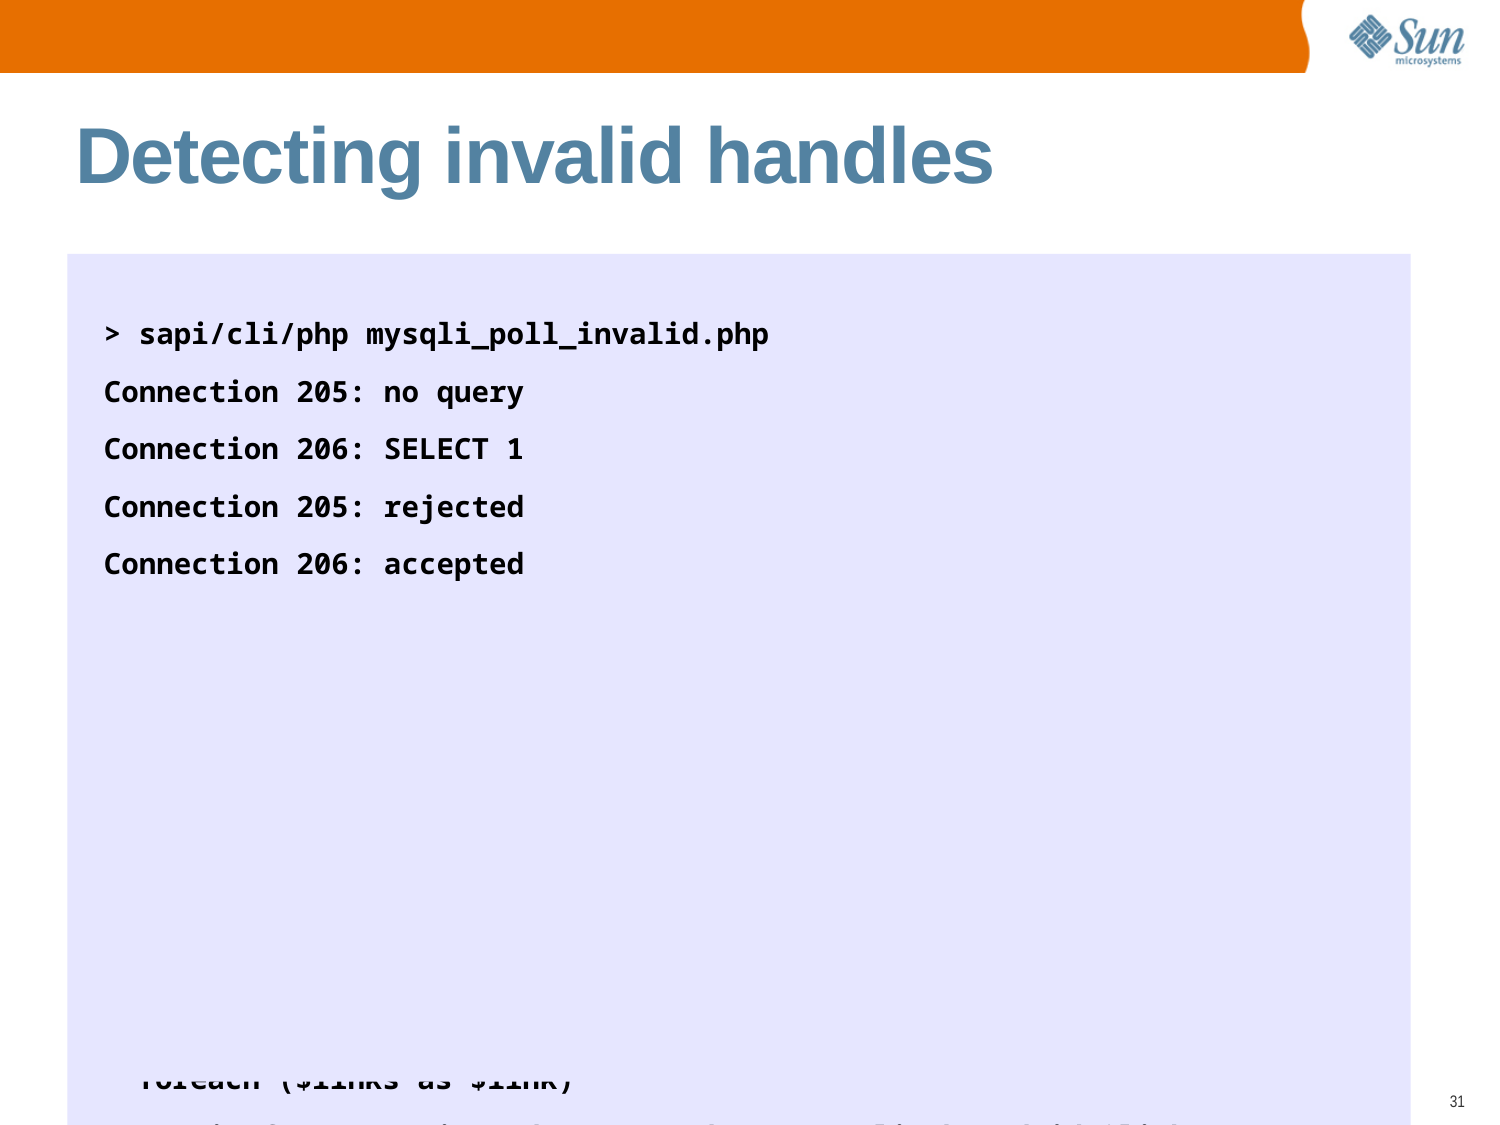

# Detecting invalid handles
$m1 = mysqli_connect('host', 'user', 'password', 'schema');
$m2 = mysqli_connect('host', 'user', 'password', 'schema');
printf("Connection %d: no query\n", mysqli_thread_id($m1));
mysqli_query($m2, 'SELECT 1', MYSQLI_ASYNC | MYSQLI_USE_RESULT);
printf("Connection %d: SELECT 1\n", mysqli_thread_id($m2));
while ($processed < 2) {
 $links = array($m1, $m2);
 $rejected = array($m1, $m2);
 if (0 == ($ready = mysqli_poll($links, array(), $rejected, 0, 50000)))
 continue;
 foreach ($rejected as $link)
 printf("Connection %d: rejected\n", mysqli_thread_id($link));
 $processed += count($rejected);
 foreach ($links as $link)
 printf("Connection %d: accepted\n", mysqli_thread_id($link));
 $processed += count($links);
}
> sapi/cli/php mysqli_poll_invalid.php
Connection 205: no query
Connection 206: SELECT 1
Connection 205: rejected
Connection 206: accepted